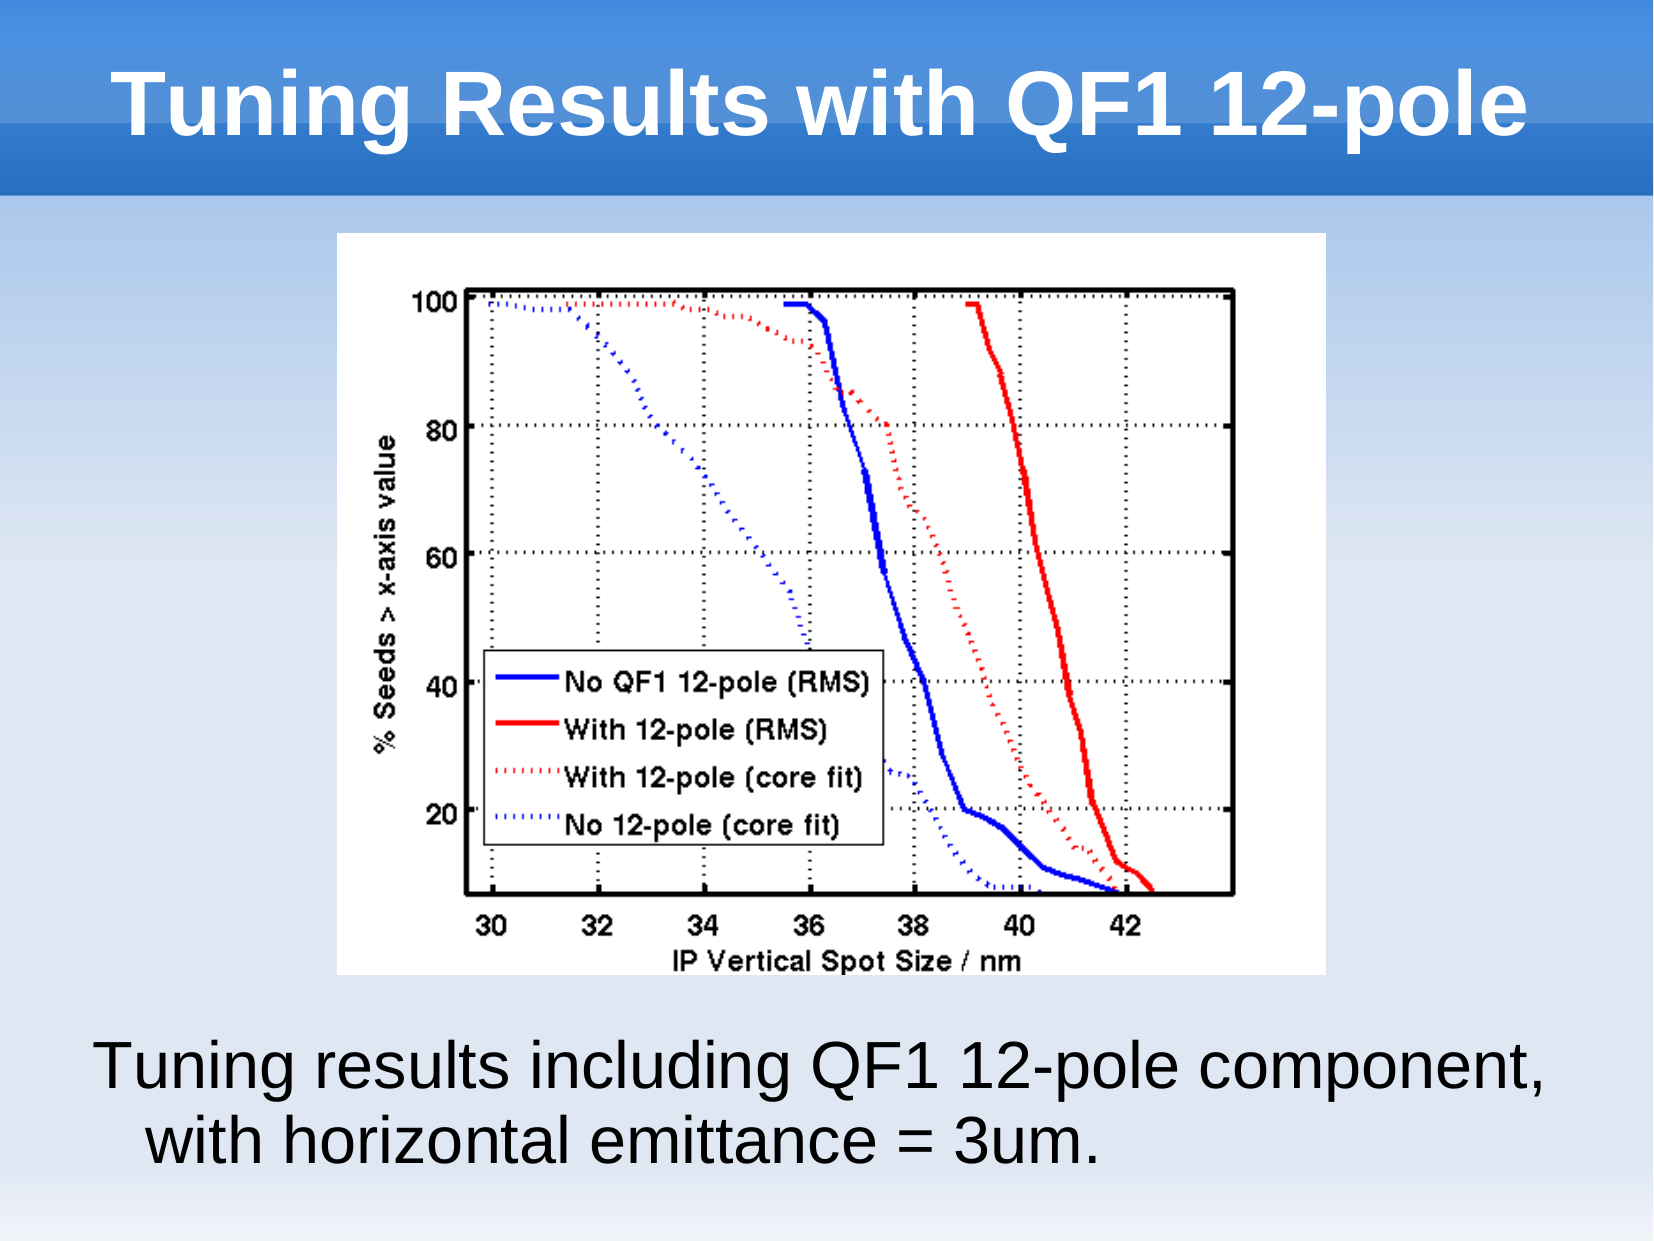

# Tuning Results with QF1 12-pole
Tuning results including QF1 12-pole component, with horizontal emittance = 3um.